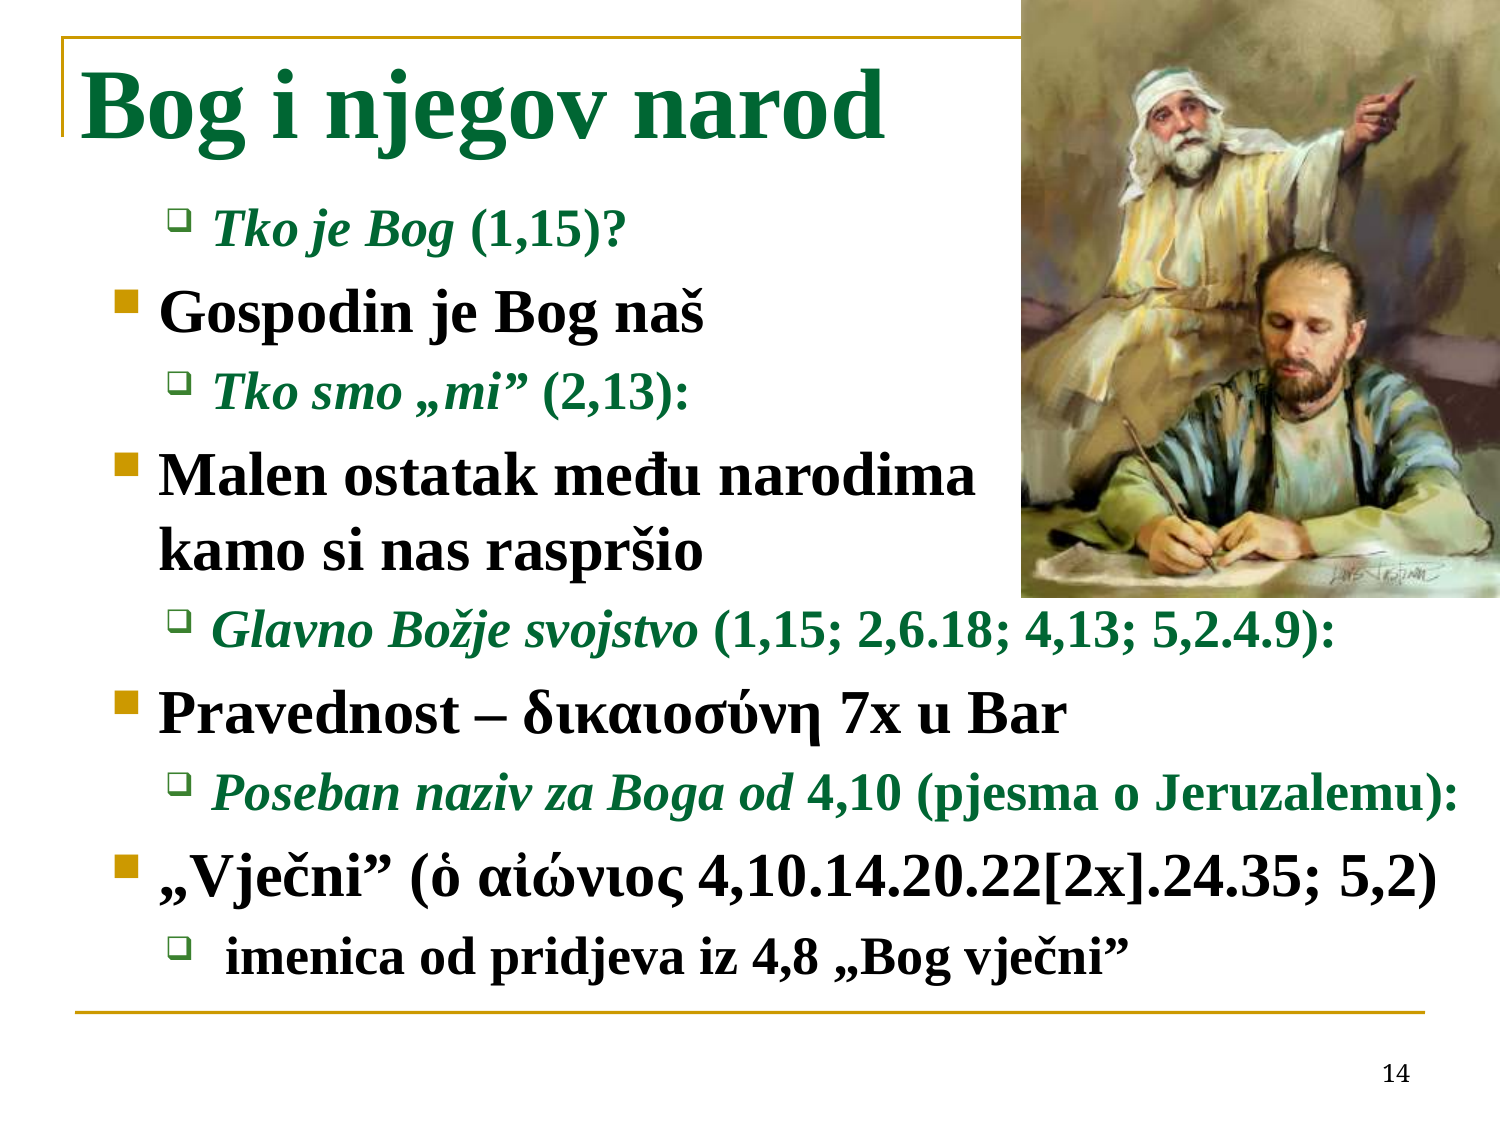

# Bog i njegov narod
Tko je Bog (1,15)?
Gospodin je Bog naš
Tko smo „mi” (2,13):
Malen ostatak među narodima
kamo si nas raspršio
Glavno Božje svojstvo (1,15; 2,6.18; 4,13; 5,2.4.9):
Pravednost – δικαιοσύνη 7x u Bar
Poseban naziv za Boga od 4,10 (pjesma o Jeruzalemu):
„Vječni” (ὁ αἰώνιος 4,10.14.20.22[2x].24.35; 5,2)
 imenica od pridjeva iz 4,8 „Bog vječni”